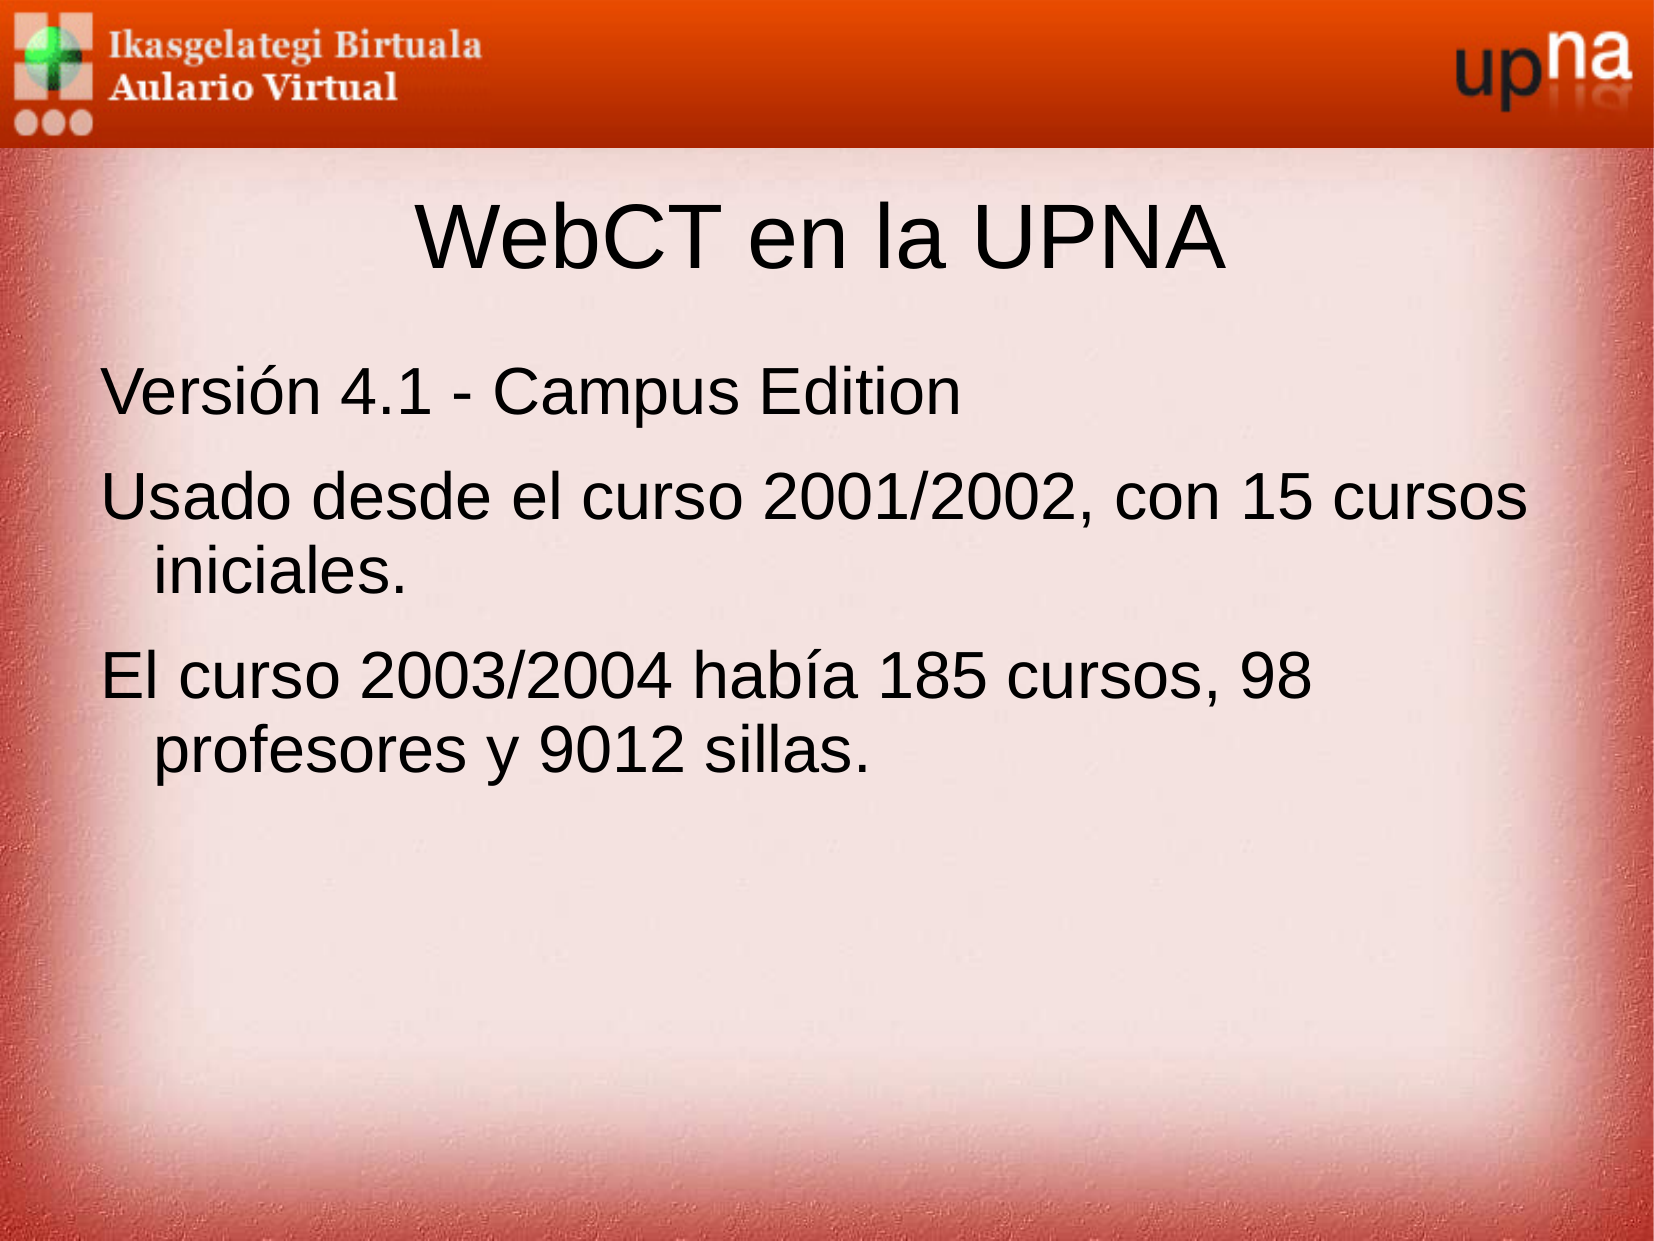

# WebCT en la UPNA
Versión 4.1 - Campus Edition
Usado desde el curso 2001/2002, con 15 cursos iniciales.
El curso 2003/2004 había 185 cursos, 98 profesores y 9012 sillas.